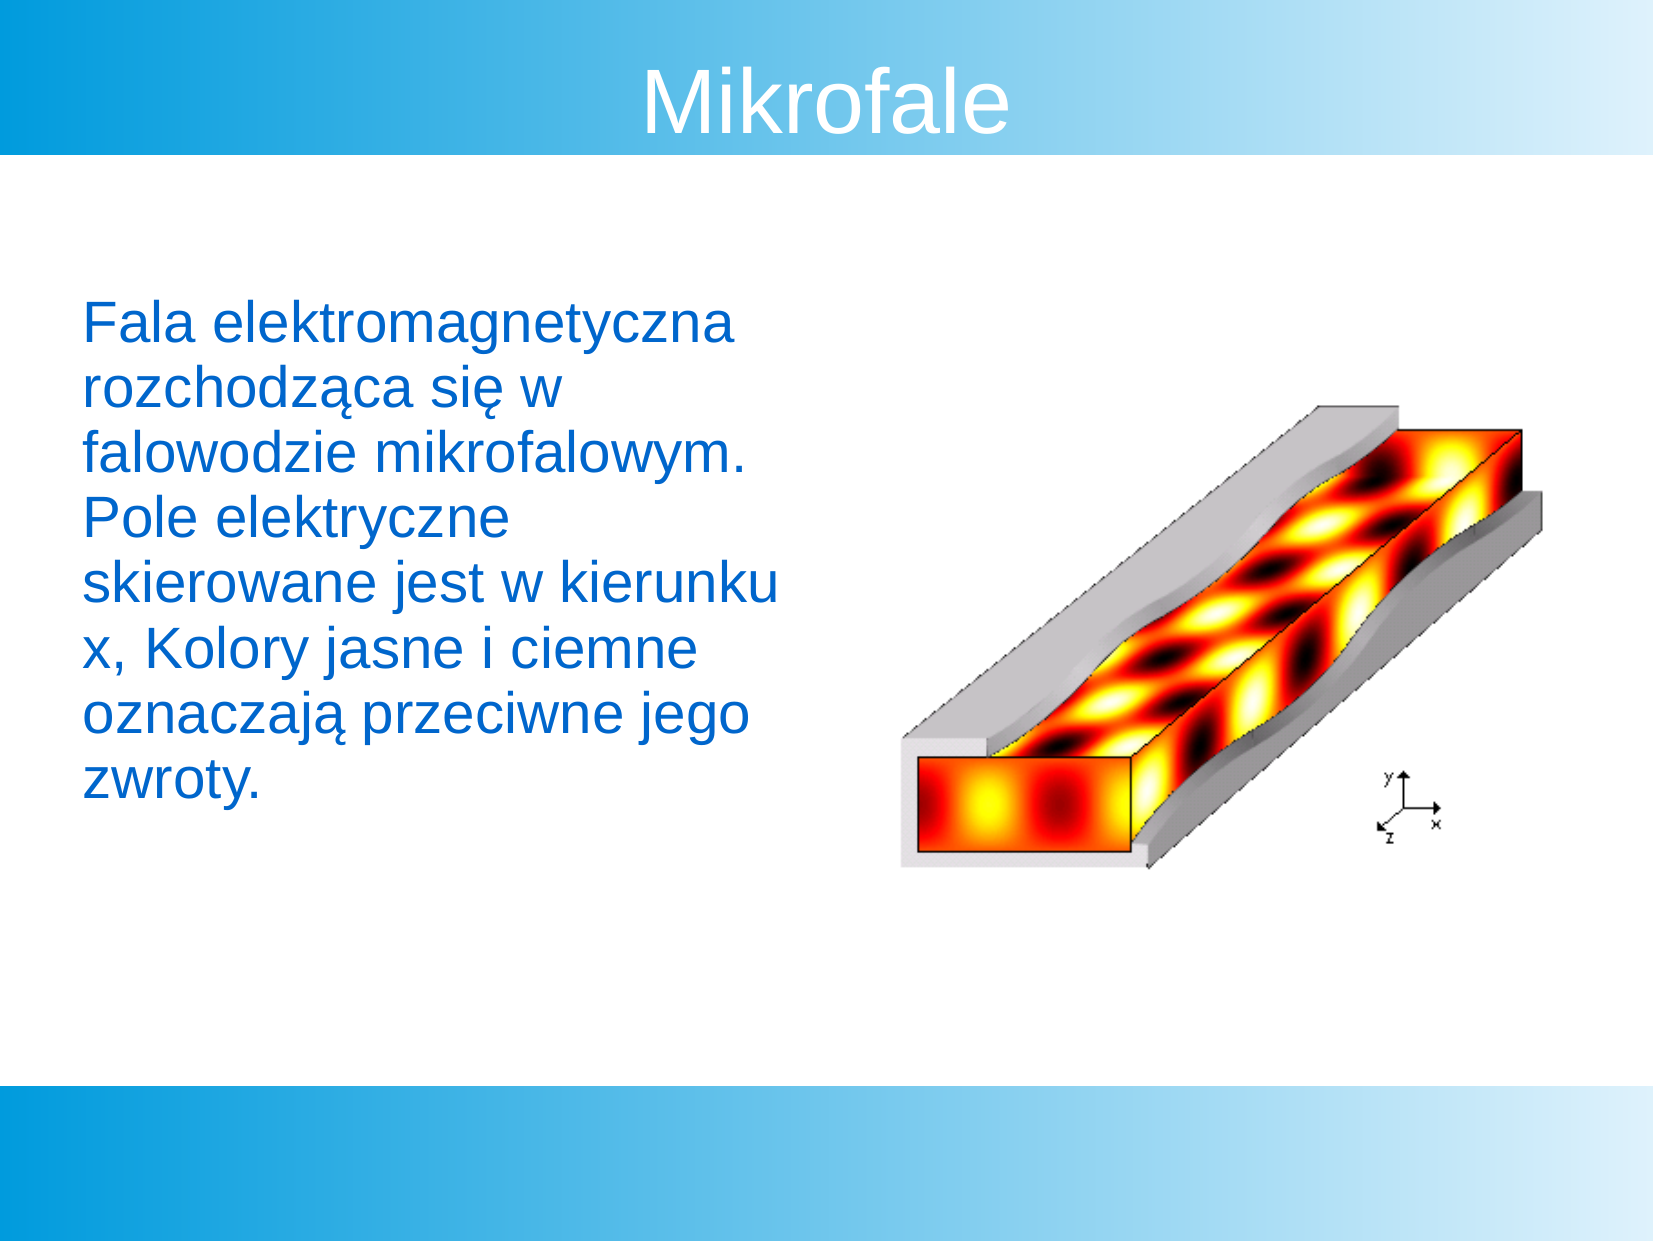

# Mikrofale
Fala elektromagnetyczna rozchodząca się w falowodzie mikrofalowym. Pole elektryczne skierowane jest w kierunku x, Kolory jasne i ciemne oznaczają przeciwne jego zwroty.